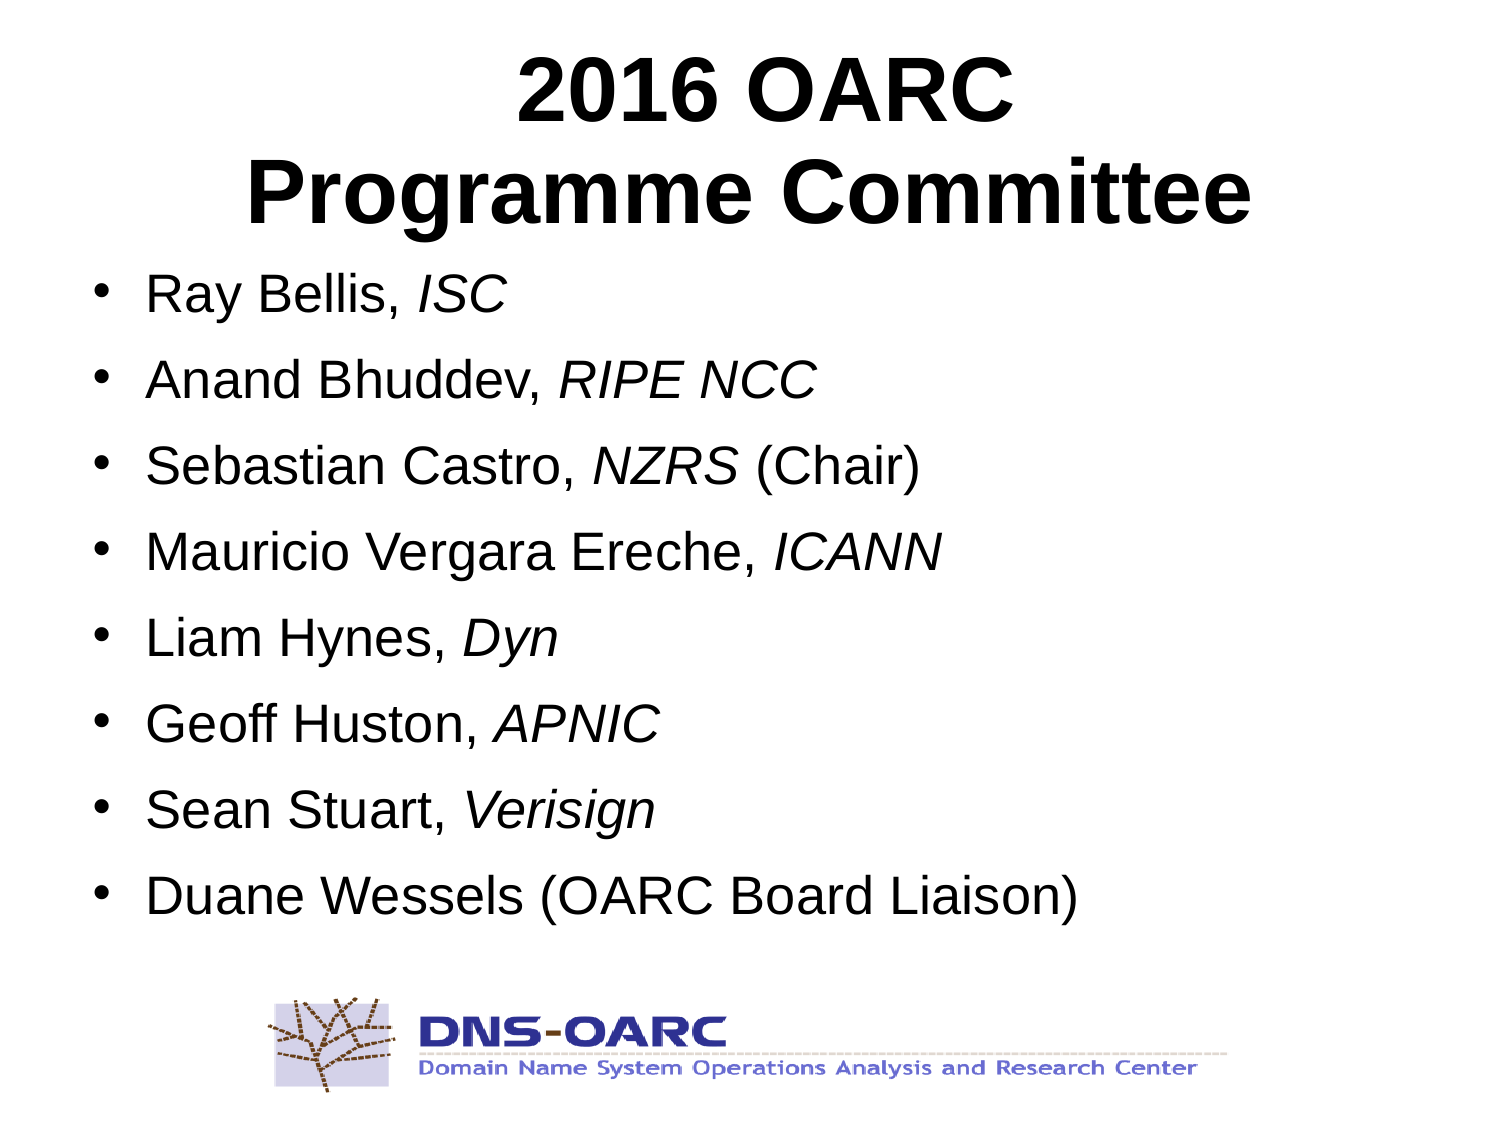

2016 OARC
Programme Committee
# Ray Bellis, ISC
Anand Bhuddev, RIPE NCC
Sebastian Castro, NZRS (Chair)
Mauricio Vergara Ereche, ICANN
Liam Hynes, Dyn
Geoff Huston, APNIC
Sean Stuart, Verisign
Duane Wessels (OARC Board Liaison)